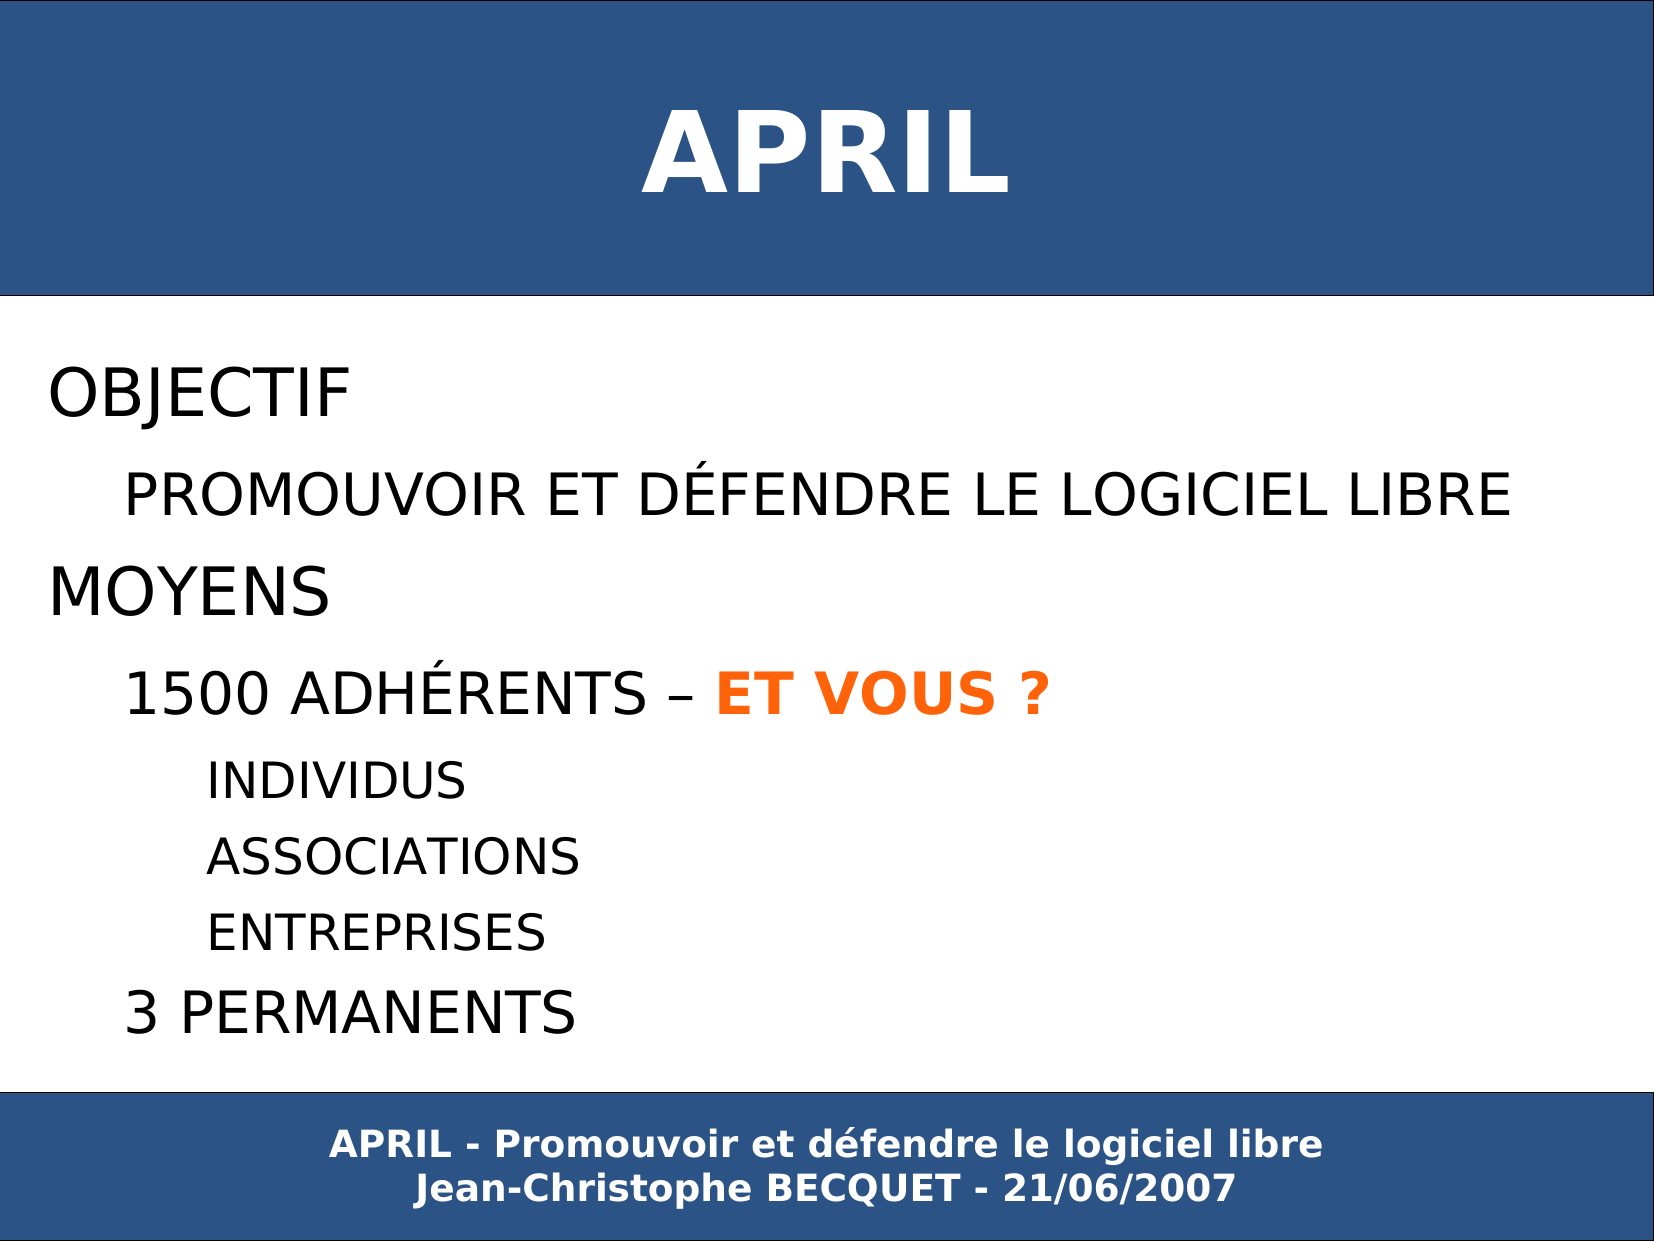

# APRIL
OBJECTIF
PROMOUVOIR ET DÉFENDRE LE LOGICIEL LIBRE
MOYENS
1500 ADHÉRENTS – ET VOUS ?
INDIVIDUS
ASSOCIATIONS
ENTREPRISES
3 PERMANENTS